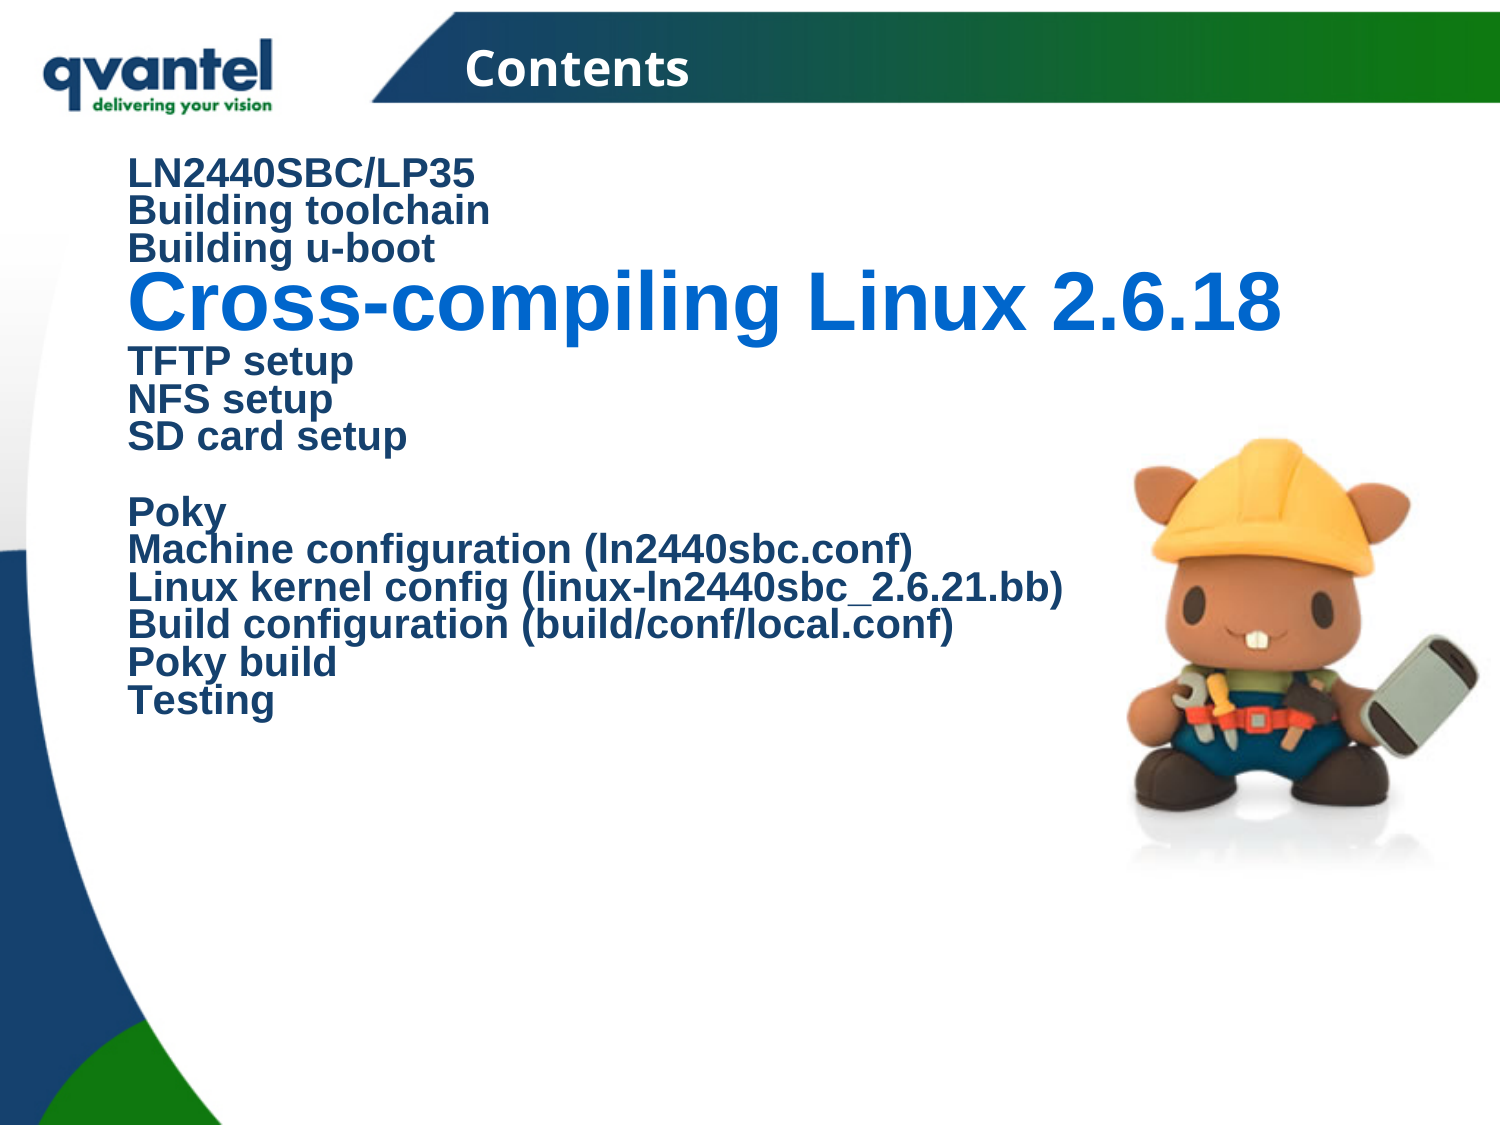

# Contents
LN2440SBC/LP35
Building toolchain
Building u-boot
Cross-compiling Linux 2.6.18
TFTP setup
NFS setup
SD card setup
Poky
Machine configuration (ln2440sbc.conf)
Linux kernel config (linux-ln2440sbc_2.6.21.bb)
Build configuration (build/conf/local.conf)
Poky build
Testing
© 2007 Qvantel Oy - http://www.qvantel.com